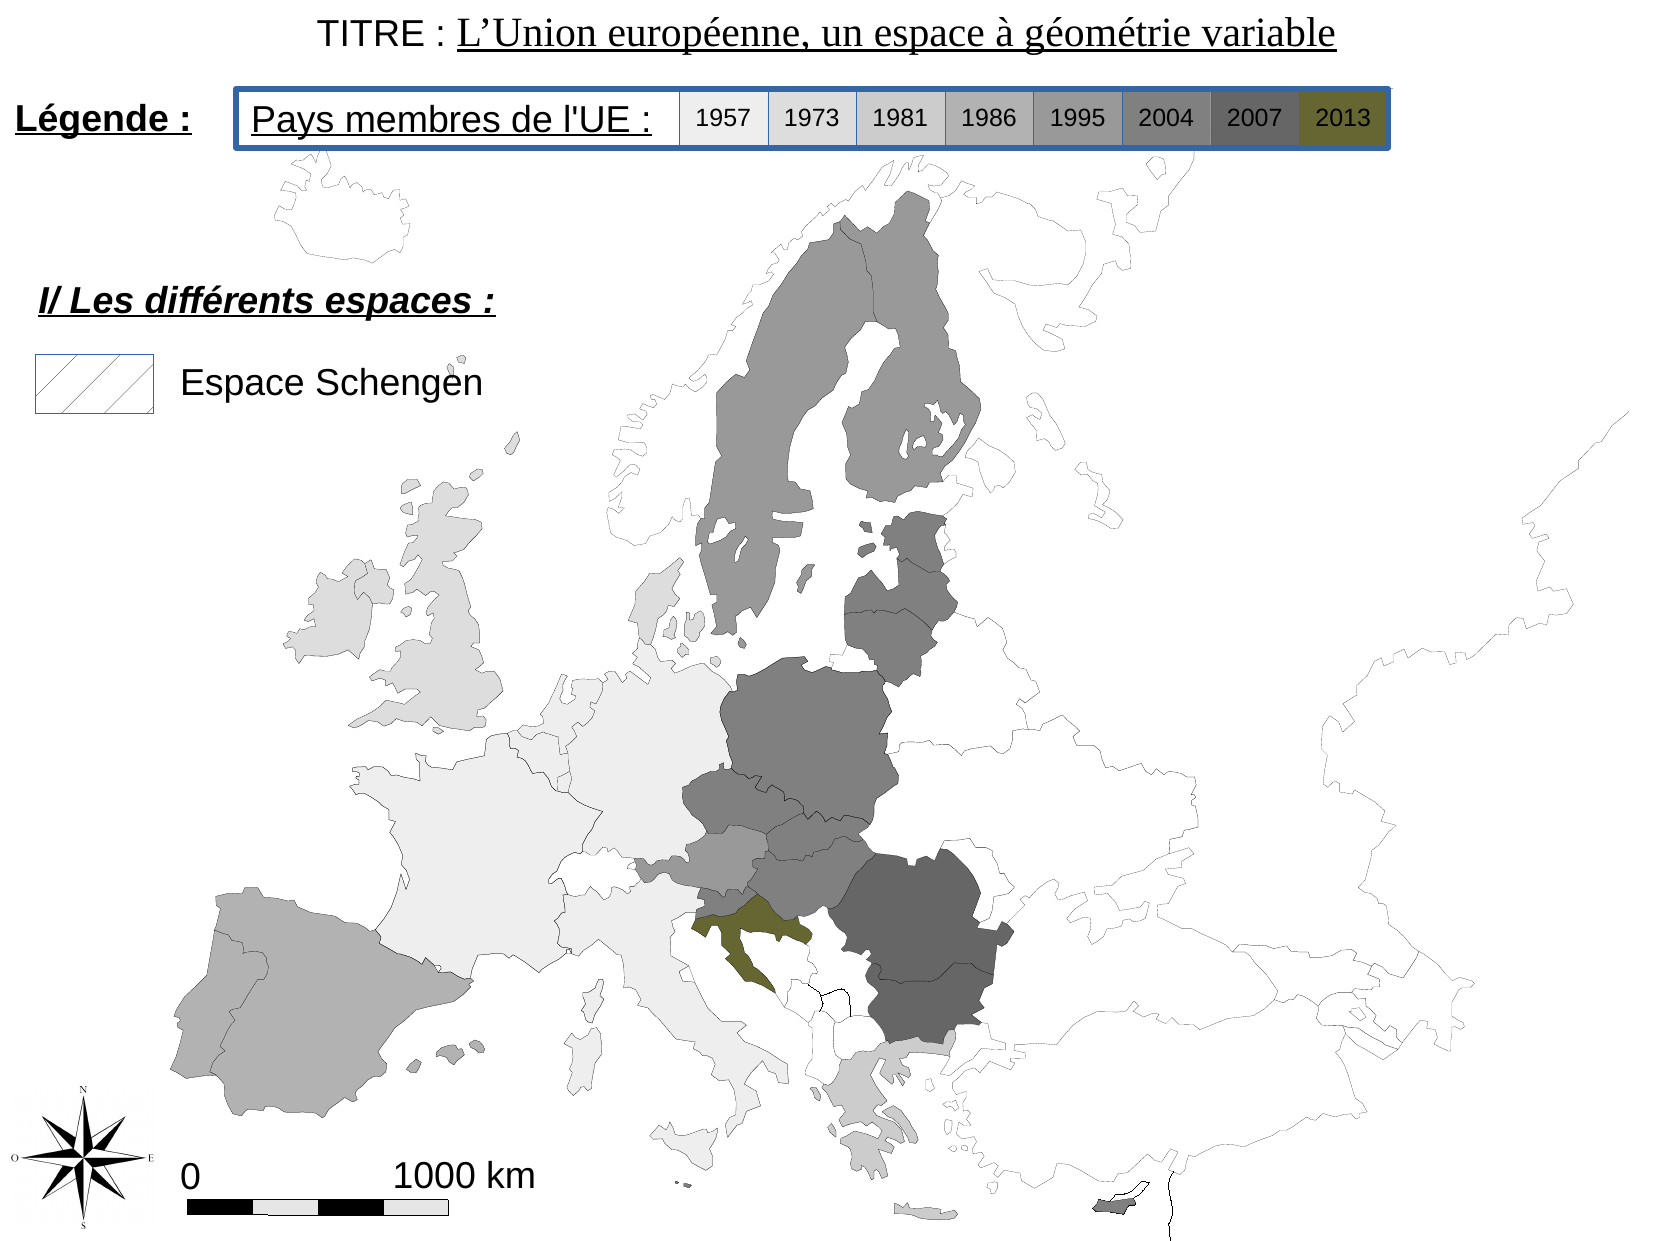

TITRE : L’Union européenne, un espace à géométrie variable
1957
1973
1981
1986
1995
2004
2007
2013
Légende :
Pays membres de l'UE :
I/ Les différents espaces :
Espace Schengen
1000 km
0